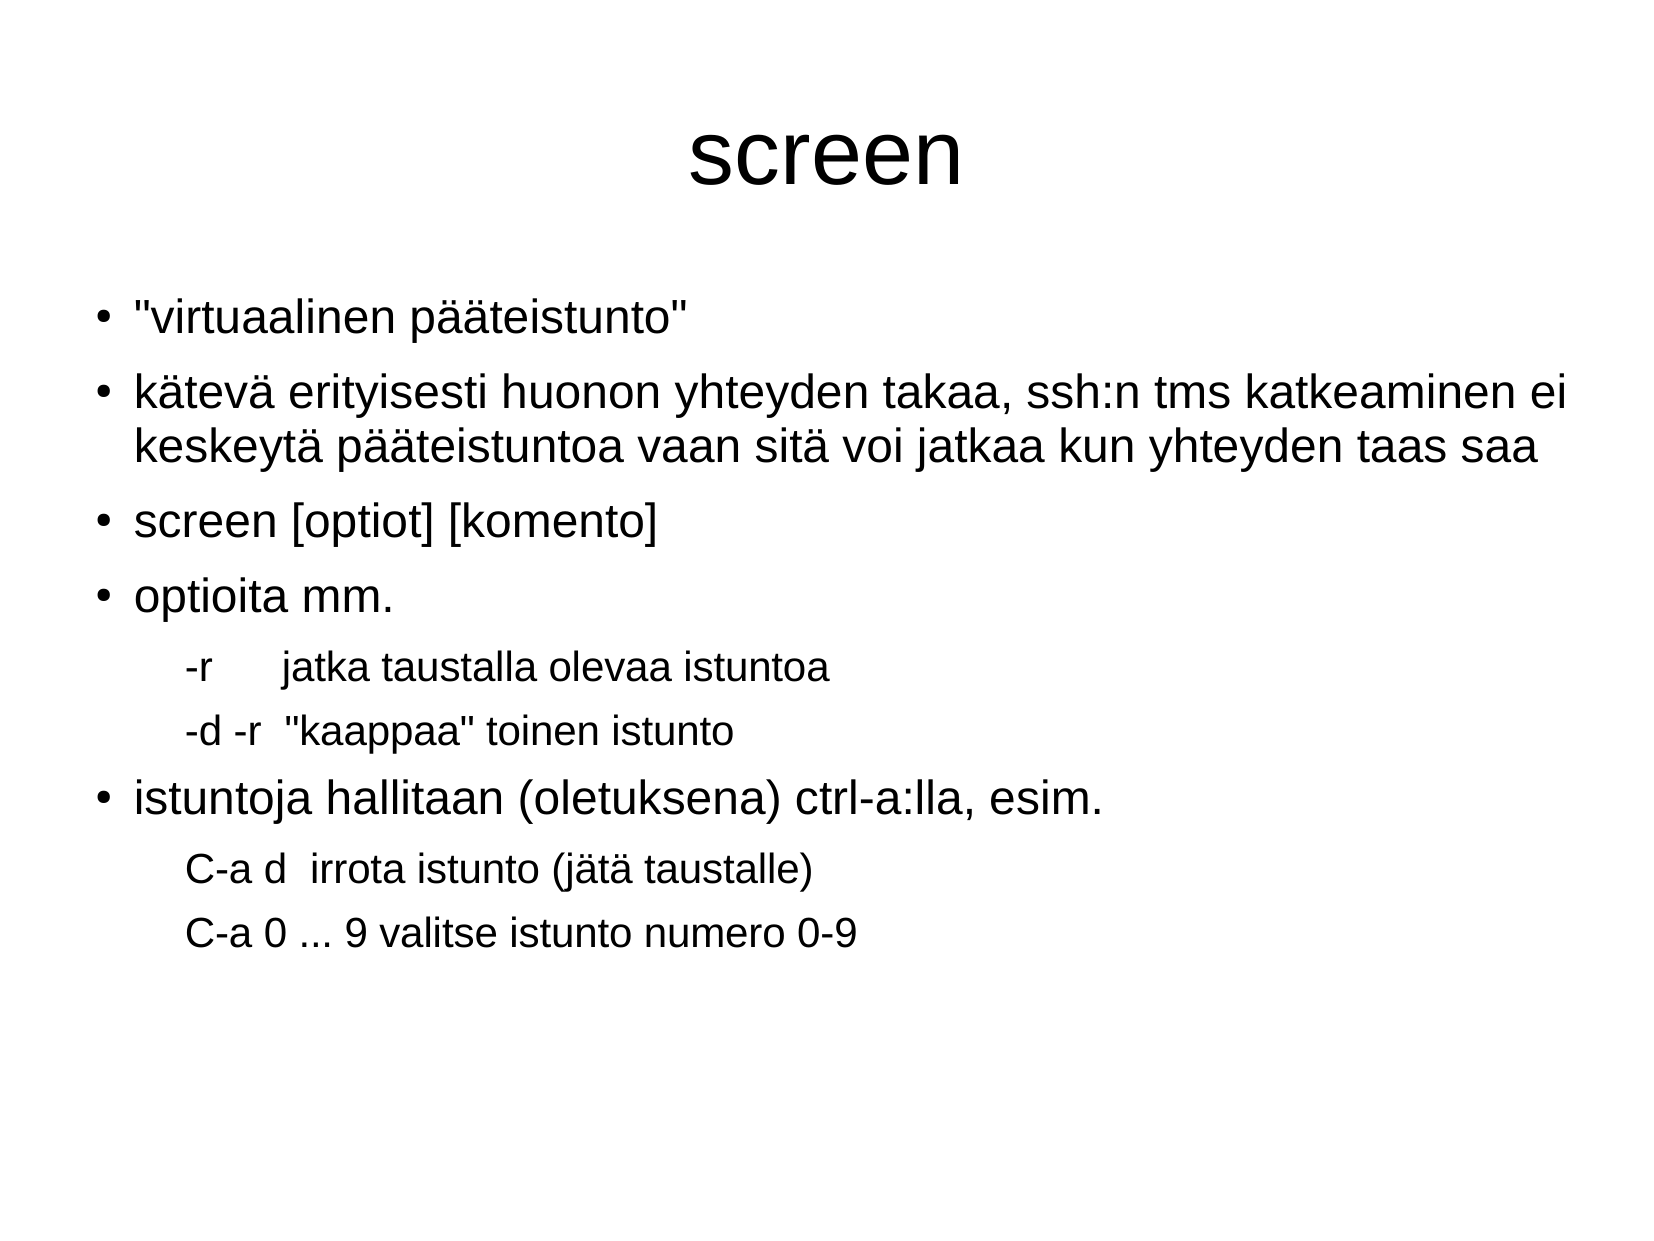

# screen
"virtuaalinen pääteistunto"
kätevä erityisesti huonon yhteyden takaa, ssh:n tms katkeaminen ei keskeytä pääteistuntoa vaan sitä voi jatkaa kun yhteyden taas saa
screen [optiot] [komento]
optioita mm.
-r jatka taustalla olevaa istuntoa
-d -r "kaappaa" toinen istunto
istuntoja hallitaan (oletuksena) ctrl-a:lla, esim.
C-a d irrota istunto (jätä taustalle)
C-a 0 ... 9 valitse istunto numero 0-9